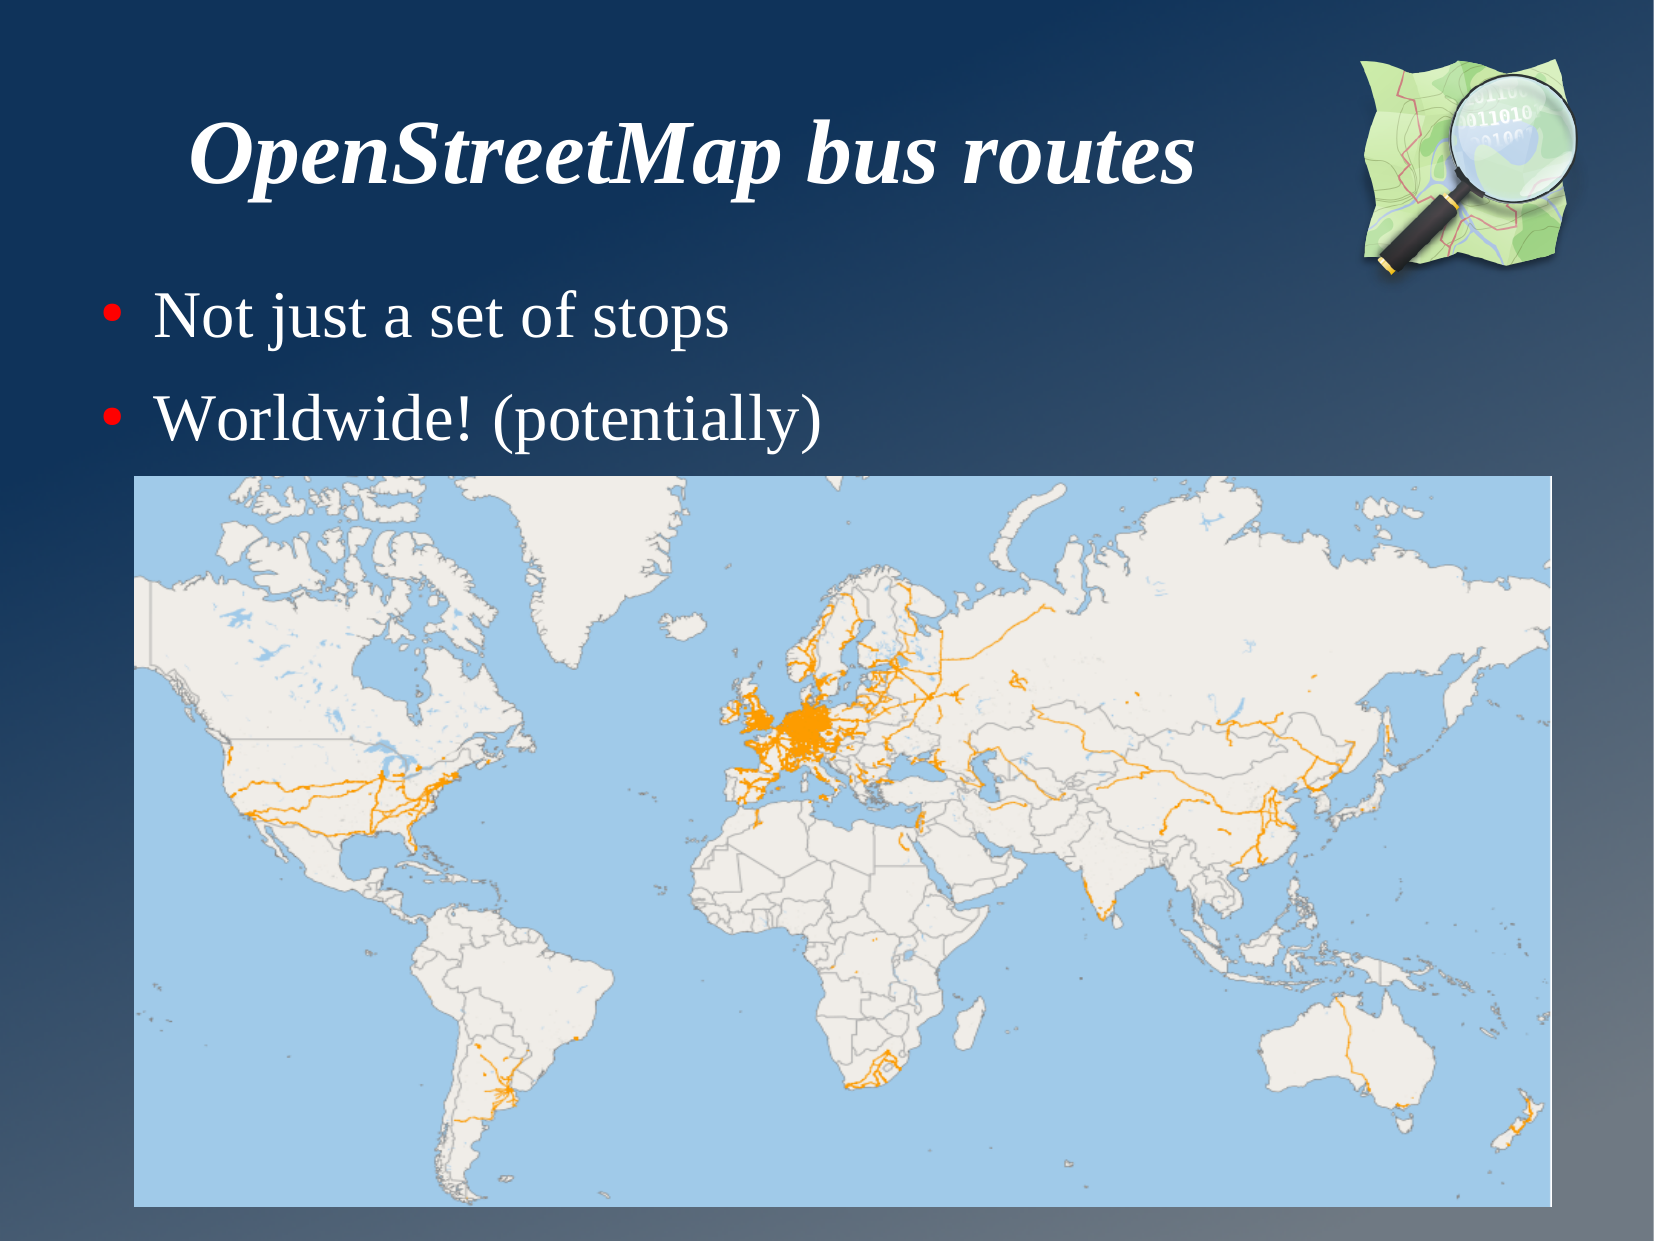

# OpenStreetMap bus routes
Not just a set of stops
Worldwide! (potentially)